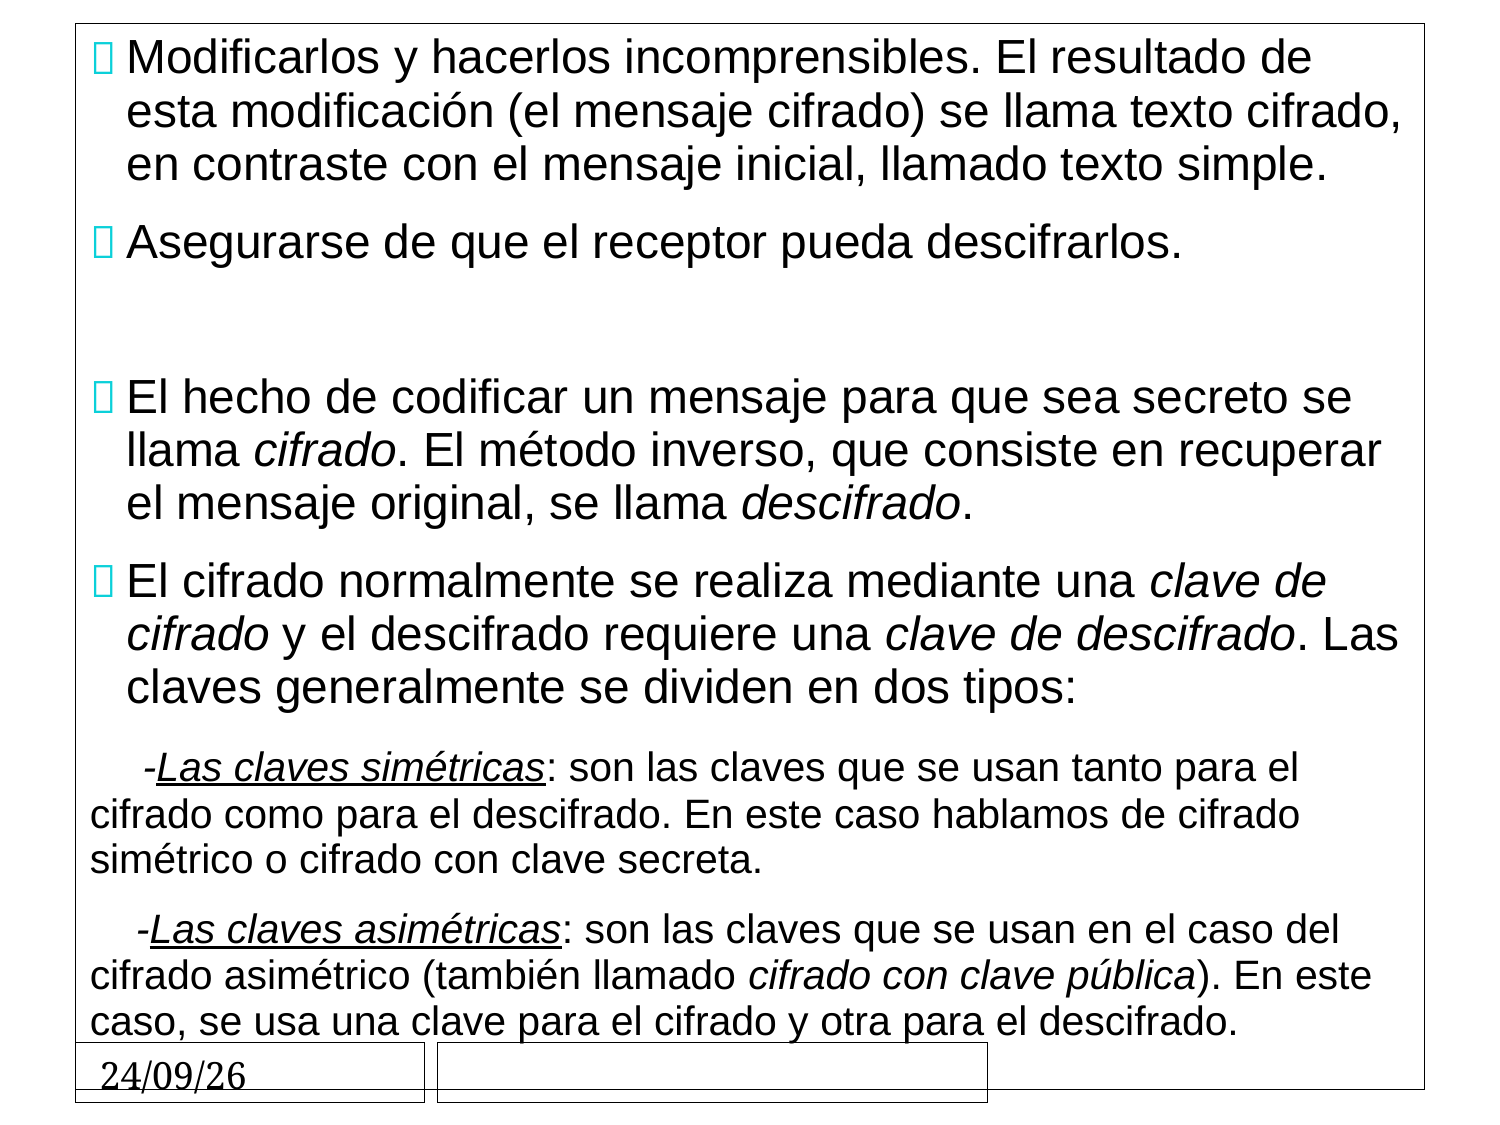

# Modificarlos y hacerlos incomprensibles. El resultado de esta modificación (el mensaje cifrado) se llama texto cifrado, en contraste con el mensaje inicial, llamado texto simple.
Asegurarse de que el receptor pueda descifrarlos.
El hecho de codificar un mensaje para que sea secreto se llama cifrado. El método inverso, que consiste en recuperar el mensaje original, se llama descifrado.
El cifrado normalmente se realiza mediante una clave de cifrado y el descifrado requiere una clave de descifrado. Las claves generalmente se dividen en dos tipos:
 -Las claves simétricas: son las claves que se usan tanto para el cifrado como para el descifrado. En este caso hablamos de cifrado simétrico o cifrado con clave secreta.
 -Las claves asimétricas: son las claves que se usan en el caso del cifrado asimétrico (también llamado cifrado con clave pública). En este caso, se usa una clave para el cifrado y otra para el descifrado.